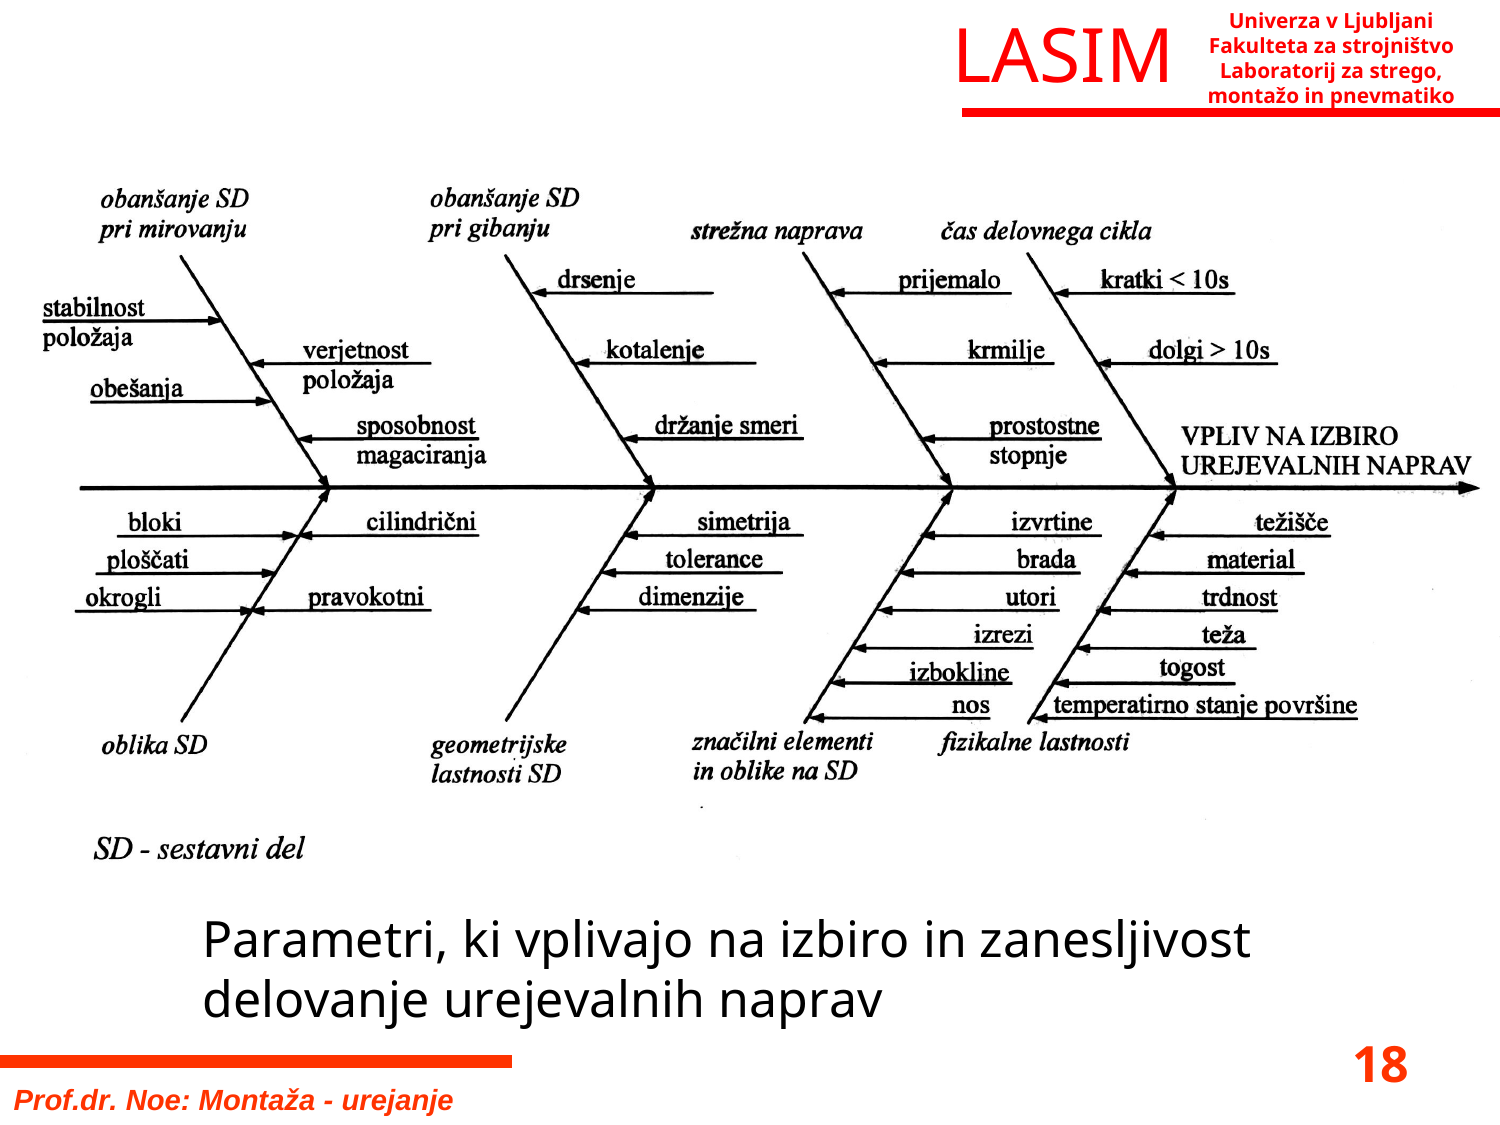

Parametri, ki vplivajo na izbiro in zanesljivost delovanje urejevalnih naprav
Vpliv na izbiro urejevalnih naprav